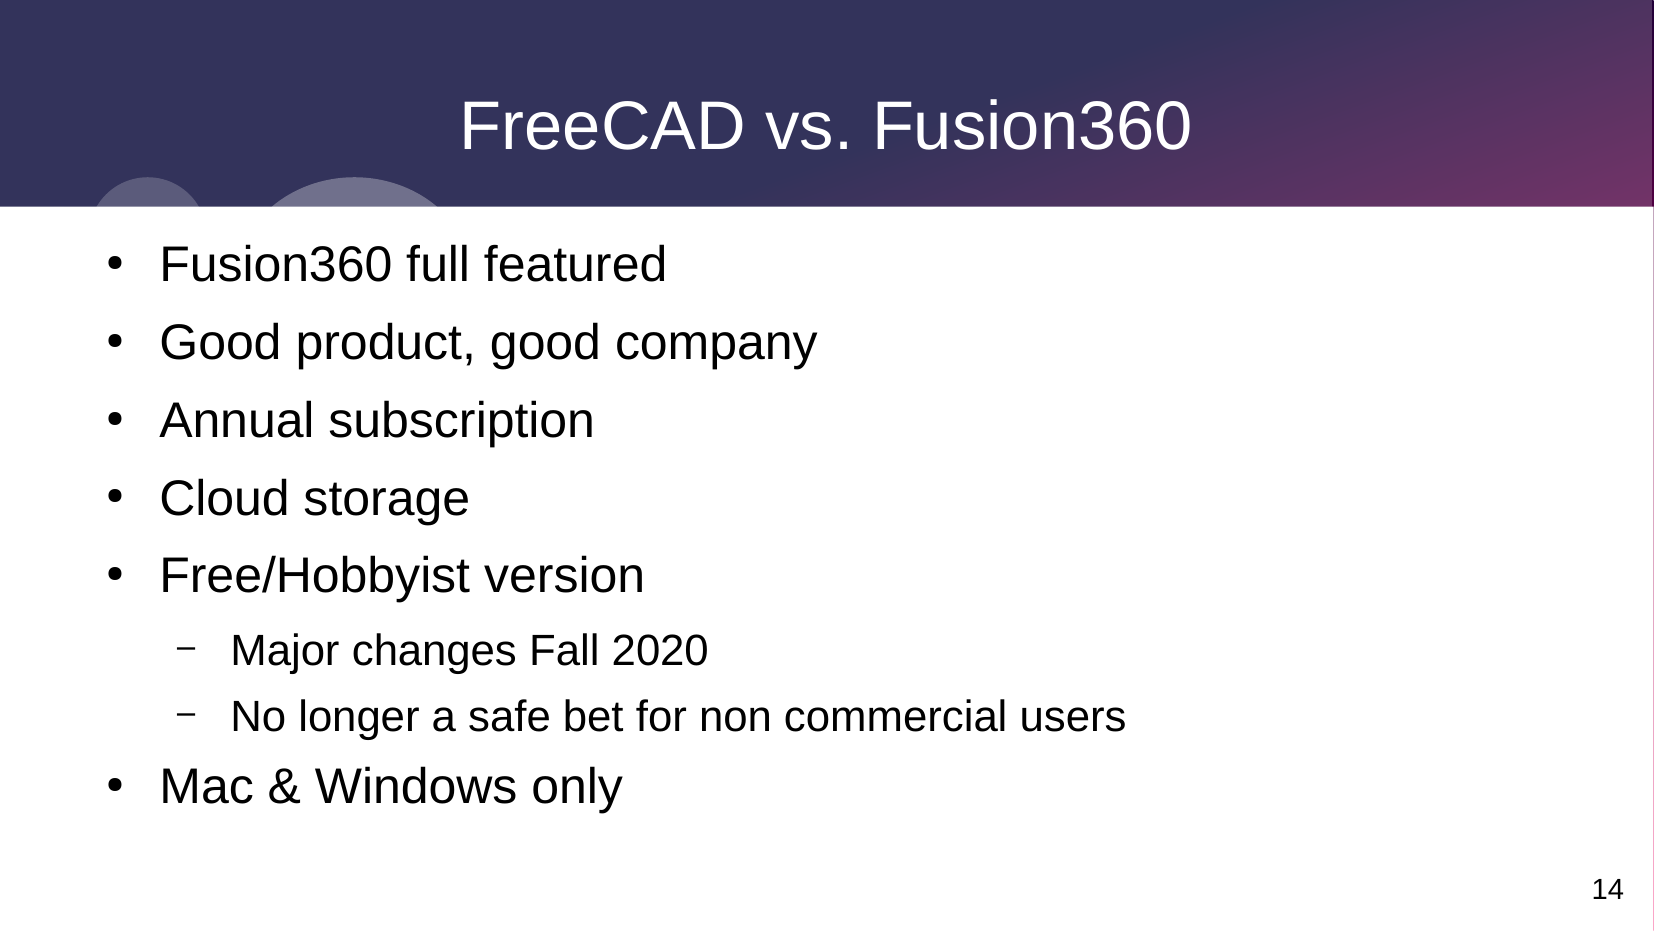

# FreeCAD vs. Fusion360
Fusion360 full featured
Good product, good company
Annual subscription
Cloud storage
Free/Hobbyist version
Major changes Fall 2020
No longer a safe bet for non commercial users
Mac & Windows only